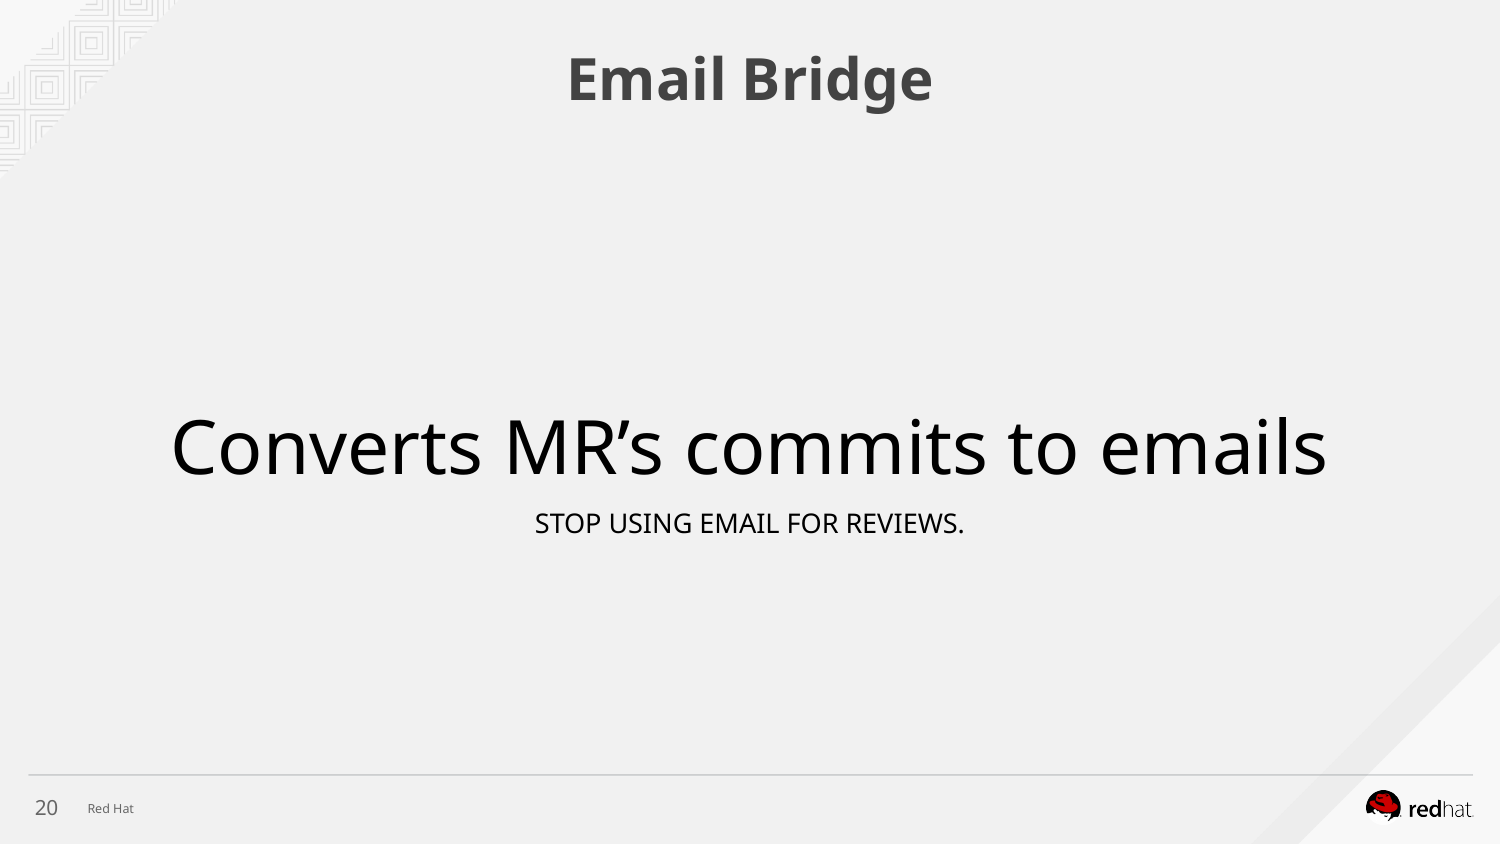

Email Bridge
# Converts MR’s commits to emails
STOP USING EMAIL FOR REVIEWS.